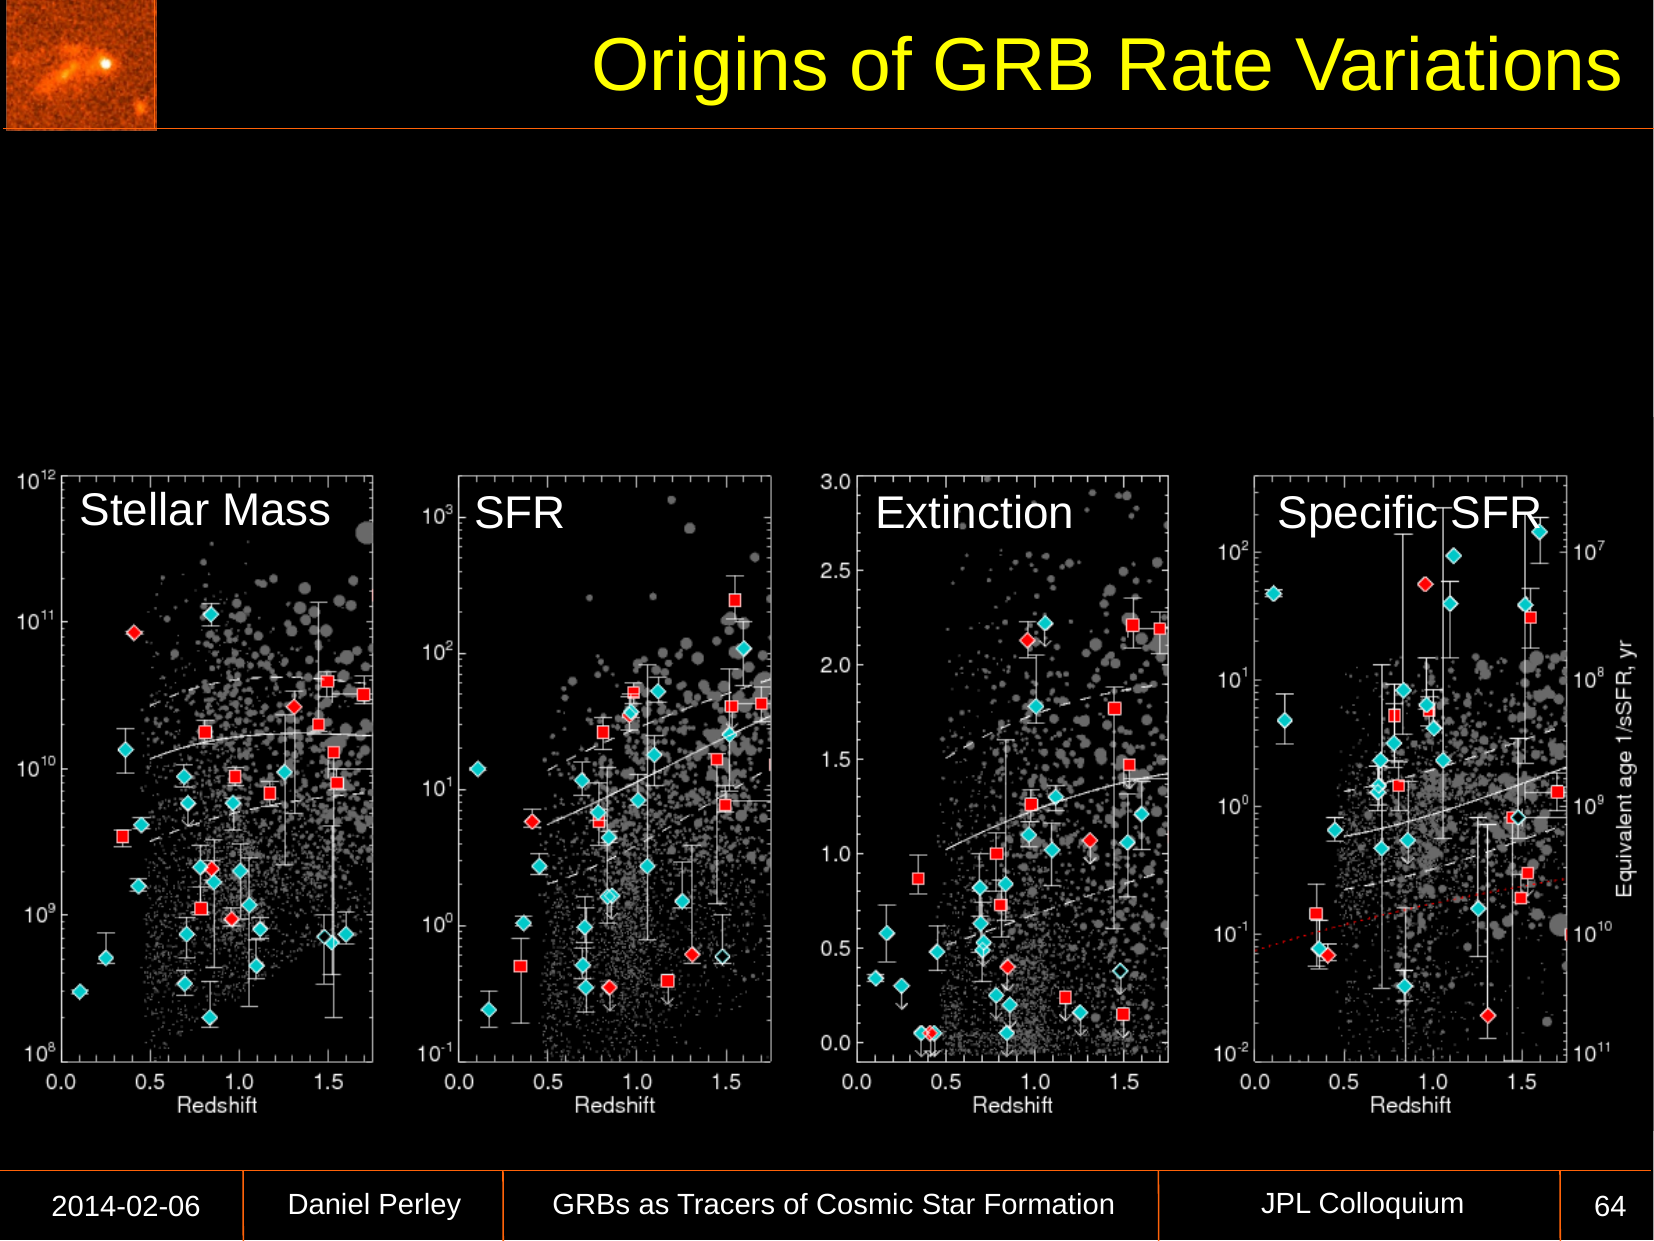

# Origins of GRB Rate Variations
Stellar Mass
SFR
Extinction
Specific SFR
2014-02-06
64